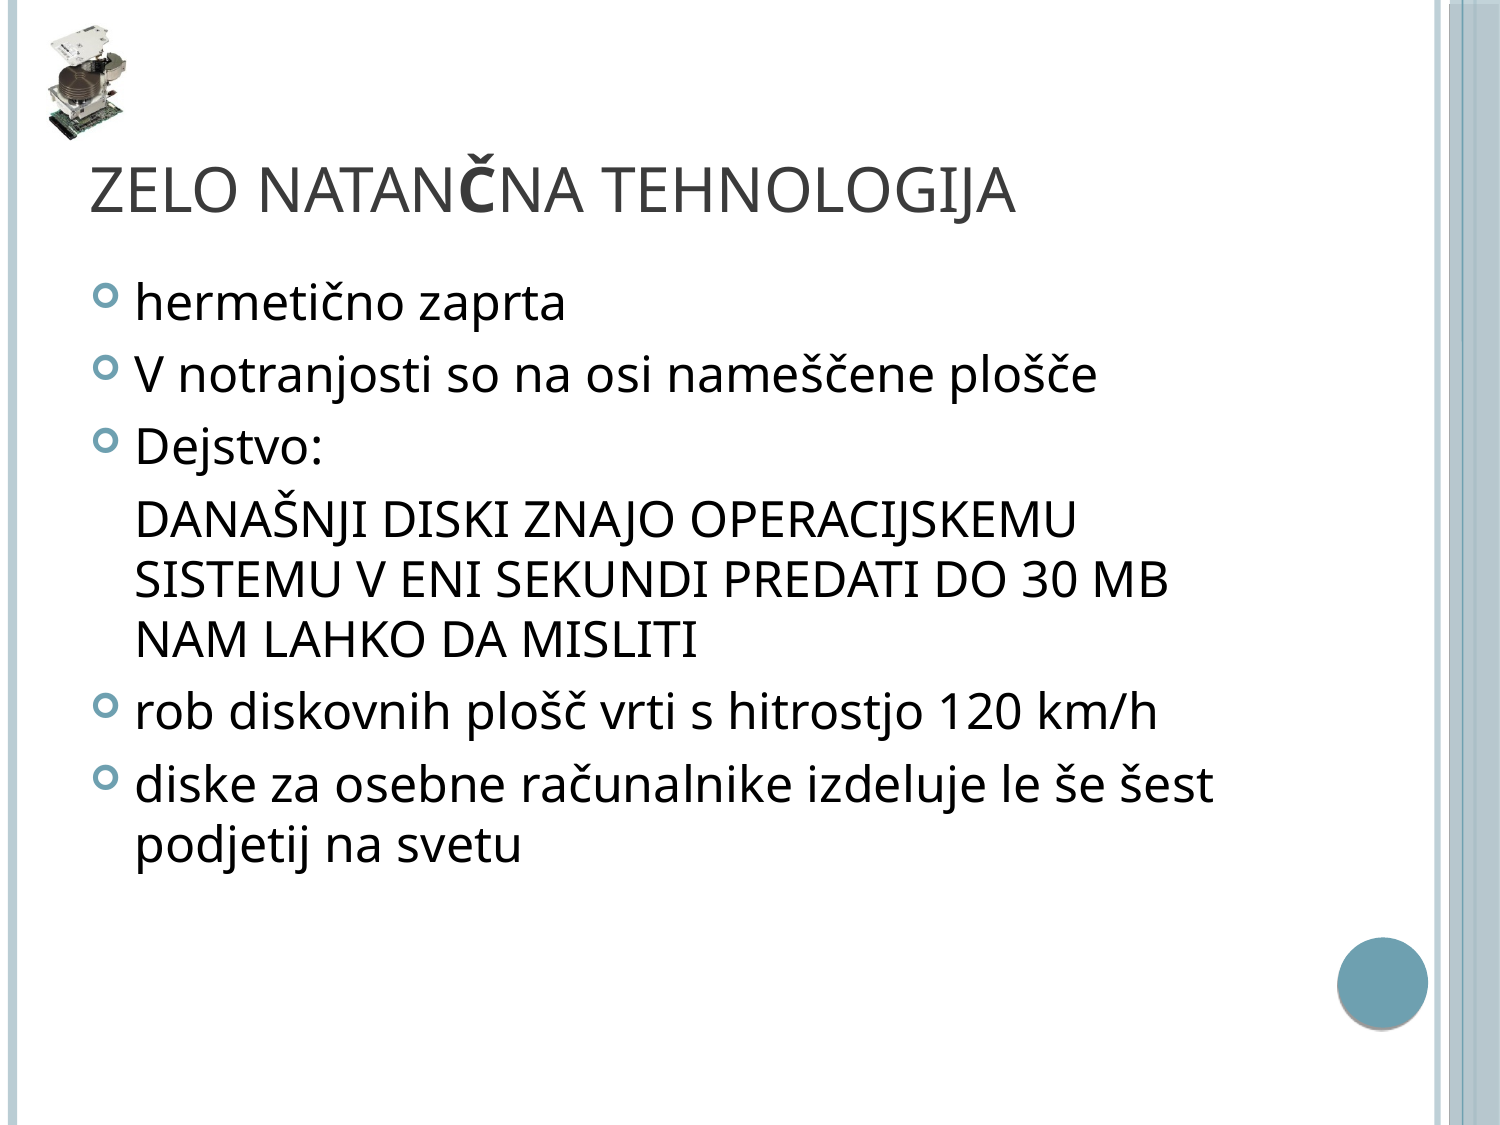

# Zelo natančna tehnologija
hermetično zaprta
V notranjosti so na osi nameščene plošče
Dejstvo:
	DANAŠNJI DISKI ZNAJO OPERACIJSKEMU SISTEMU V ENI SEKUNDI PREDATI DO 30 MB NAM LAHKO DA MISLITI
rob diskovnih plošč vrti s hitrostjo 120 km/h
diske za osebne računalnike izdeluje le še šest podjetij na svetu